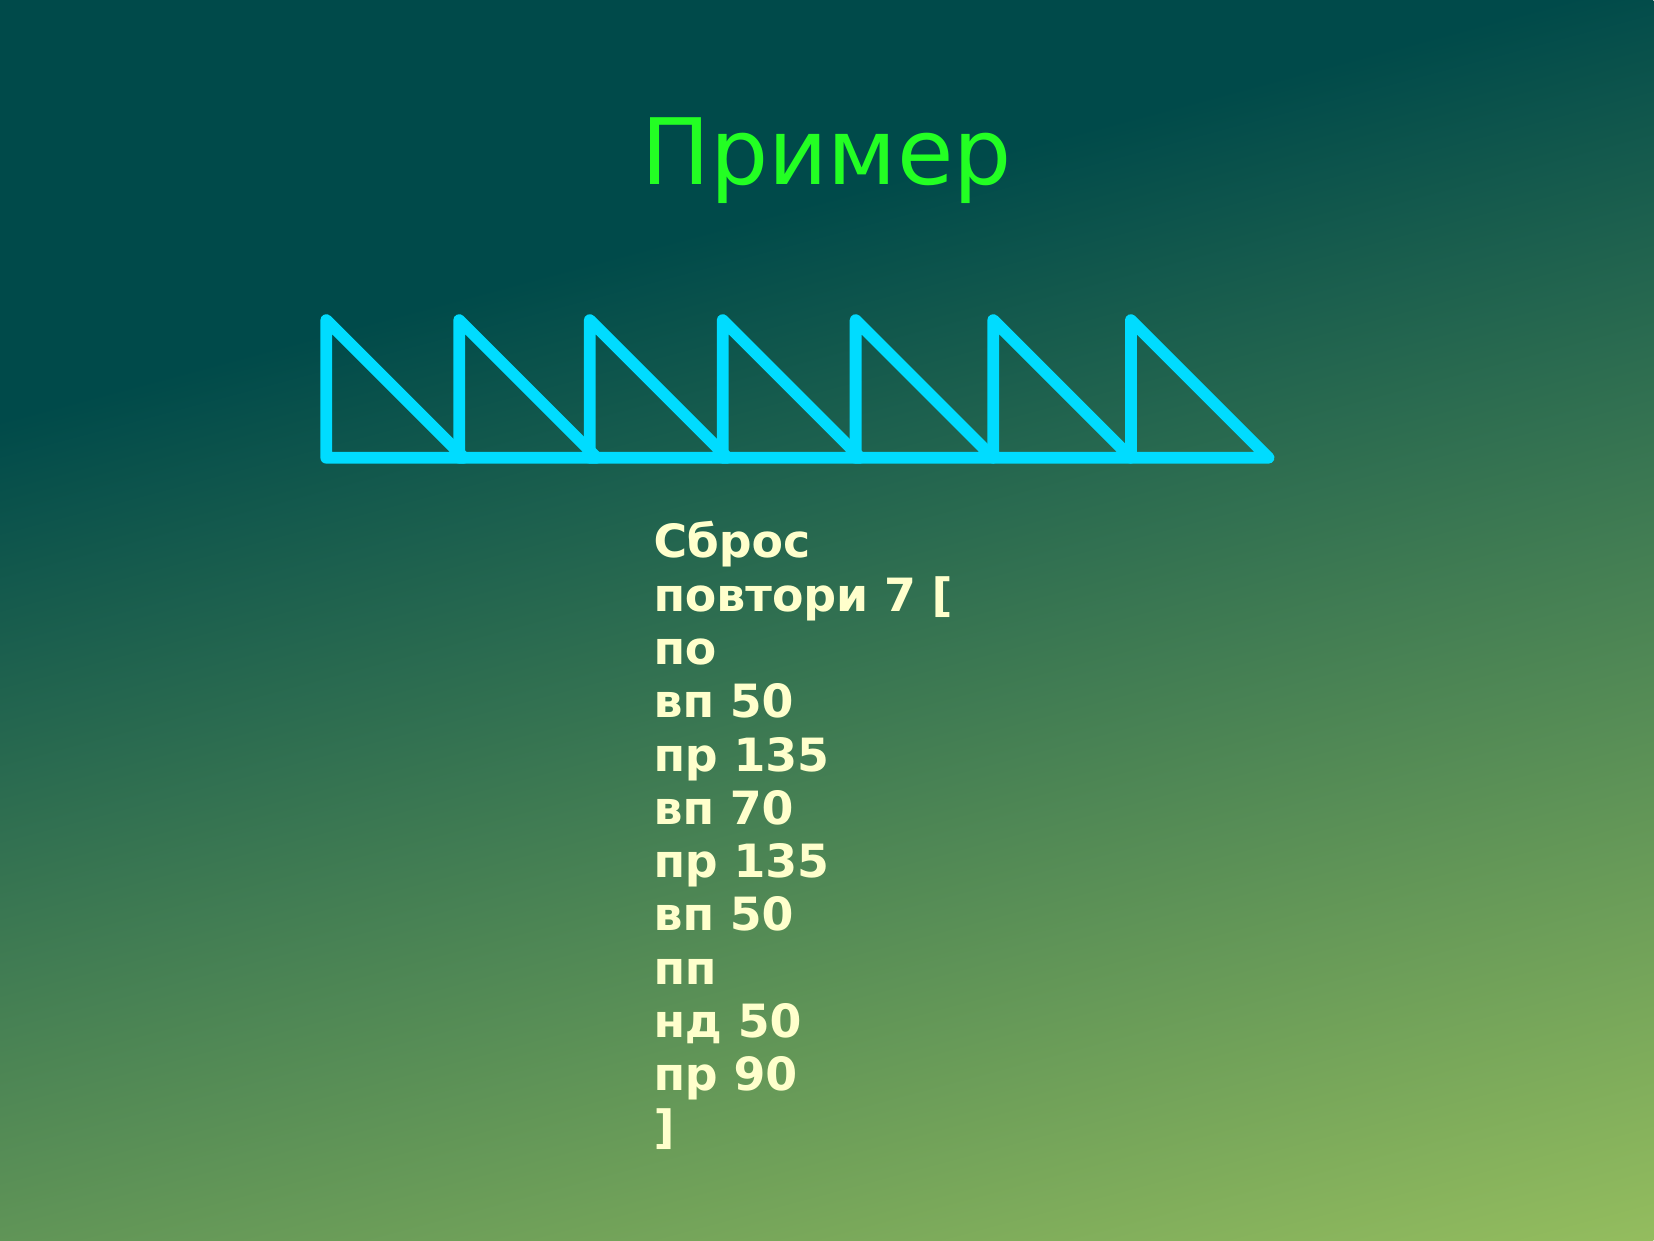

# Пример
Сброс
повтори 7 [
по
вп 50
пр 135
вп 70
пр 135
вп 50
пп
нд 50
пр 90
]